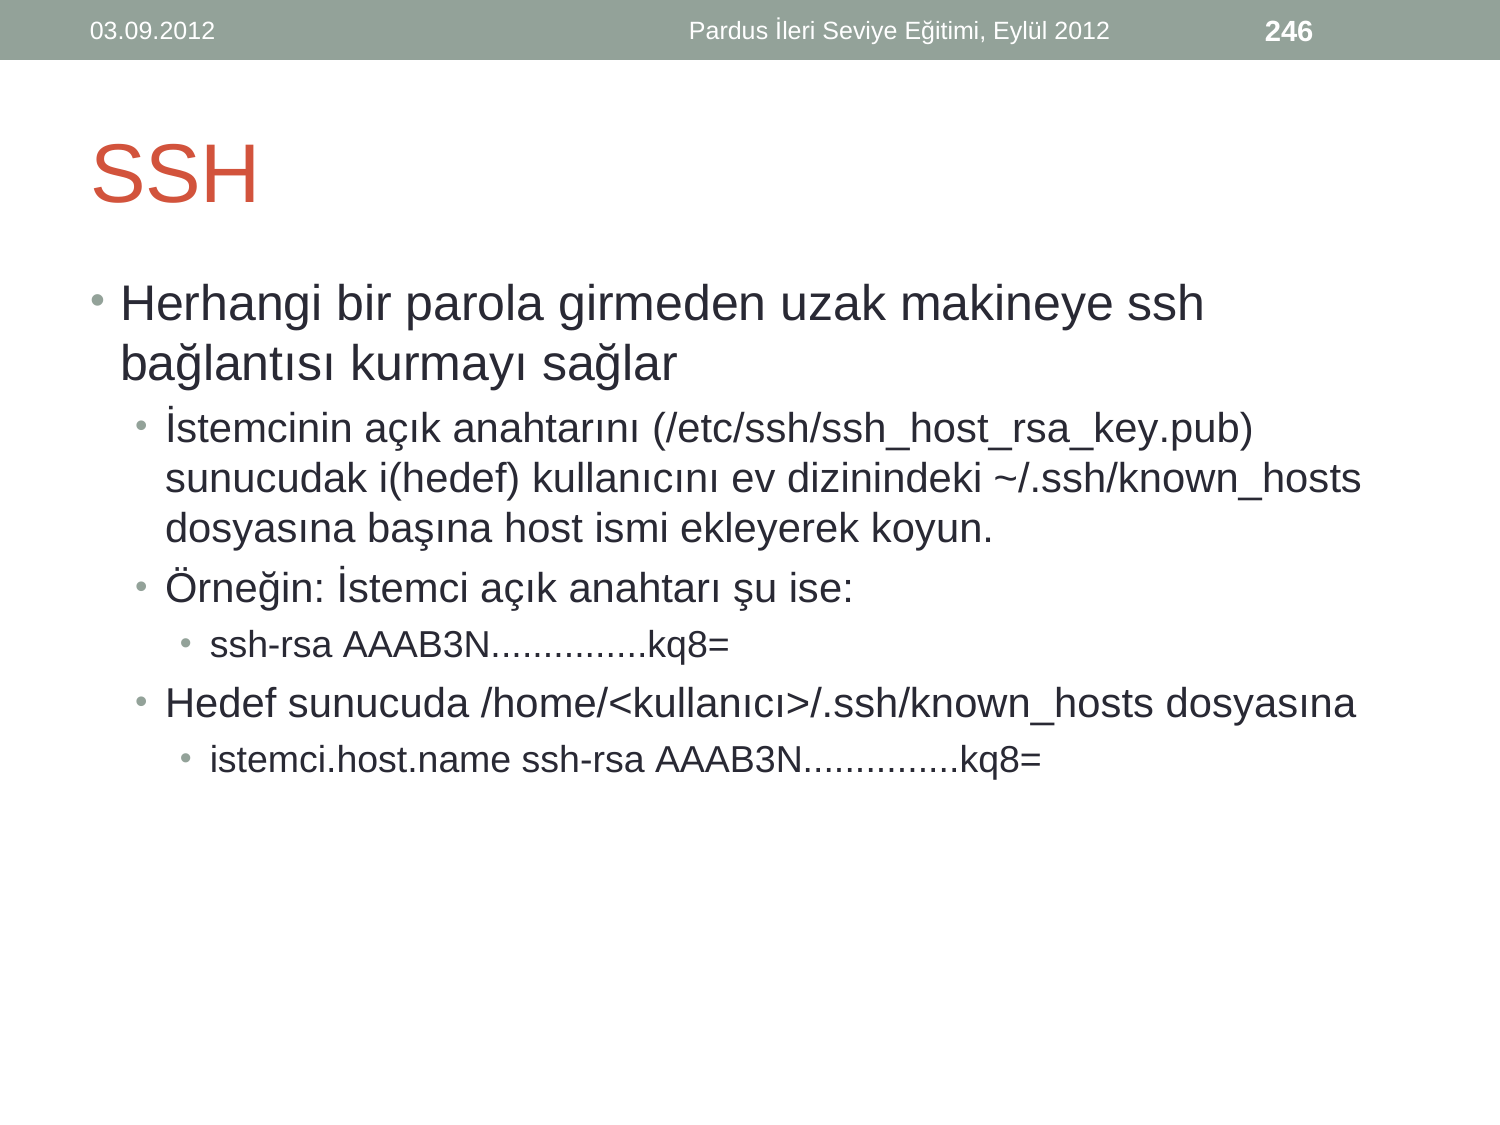

03.09.2012
Pardus İleri Seviye Eğitimi, Eylül 2012
# SSH
Herhangi bir parola girmeden uzak makineye ssh bağlantısı kurmayı sağlar
İstemcinin açık anahtarını (/etc/ssh/ssh_host_rsa_key.pub) sunucudak i(hedef) kullanıcını ev dizinindeki ~/.ssh/known_hosts dosyasına başına host ismi ekleyerek koyun.
Örneğin: İstemci açık anahtarı şu ise:
ssh-rsa AAAB3N...............kq8=
Hedef sunucuda /home/<kullanıcı>/.ssh/known_hosts dosyasına
istemci.host.name ssh-rsa AAAB3N...............kq8=